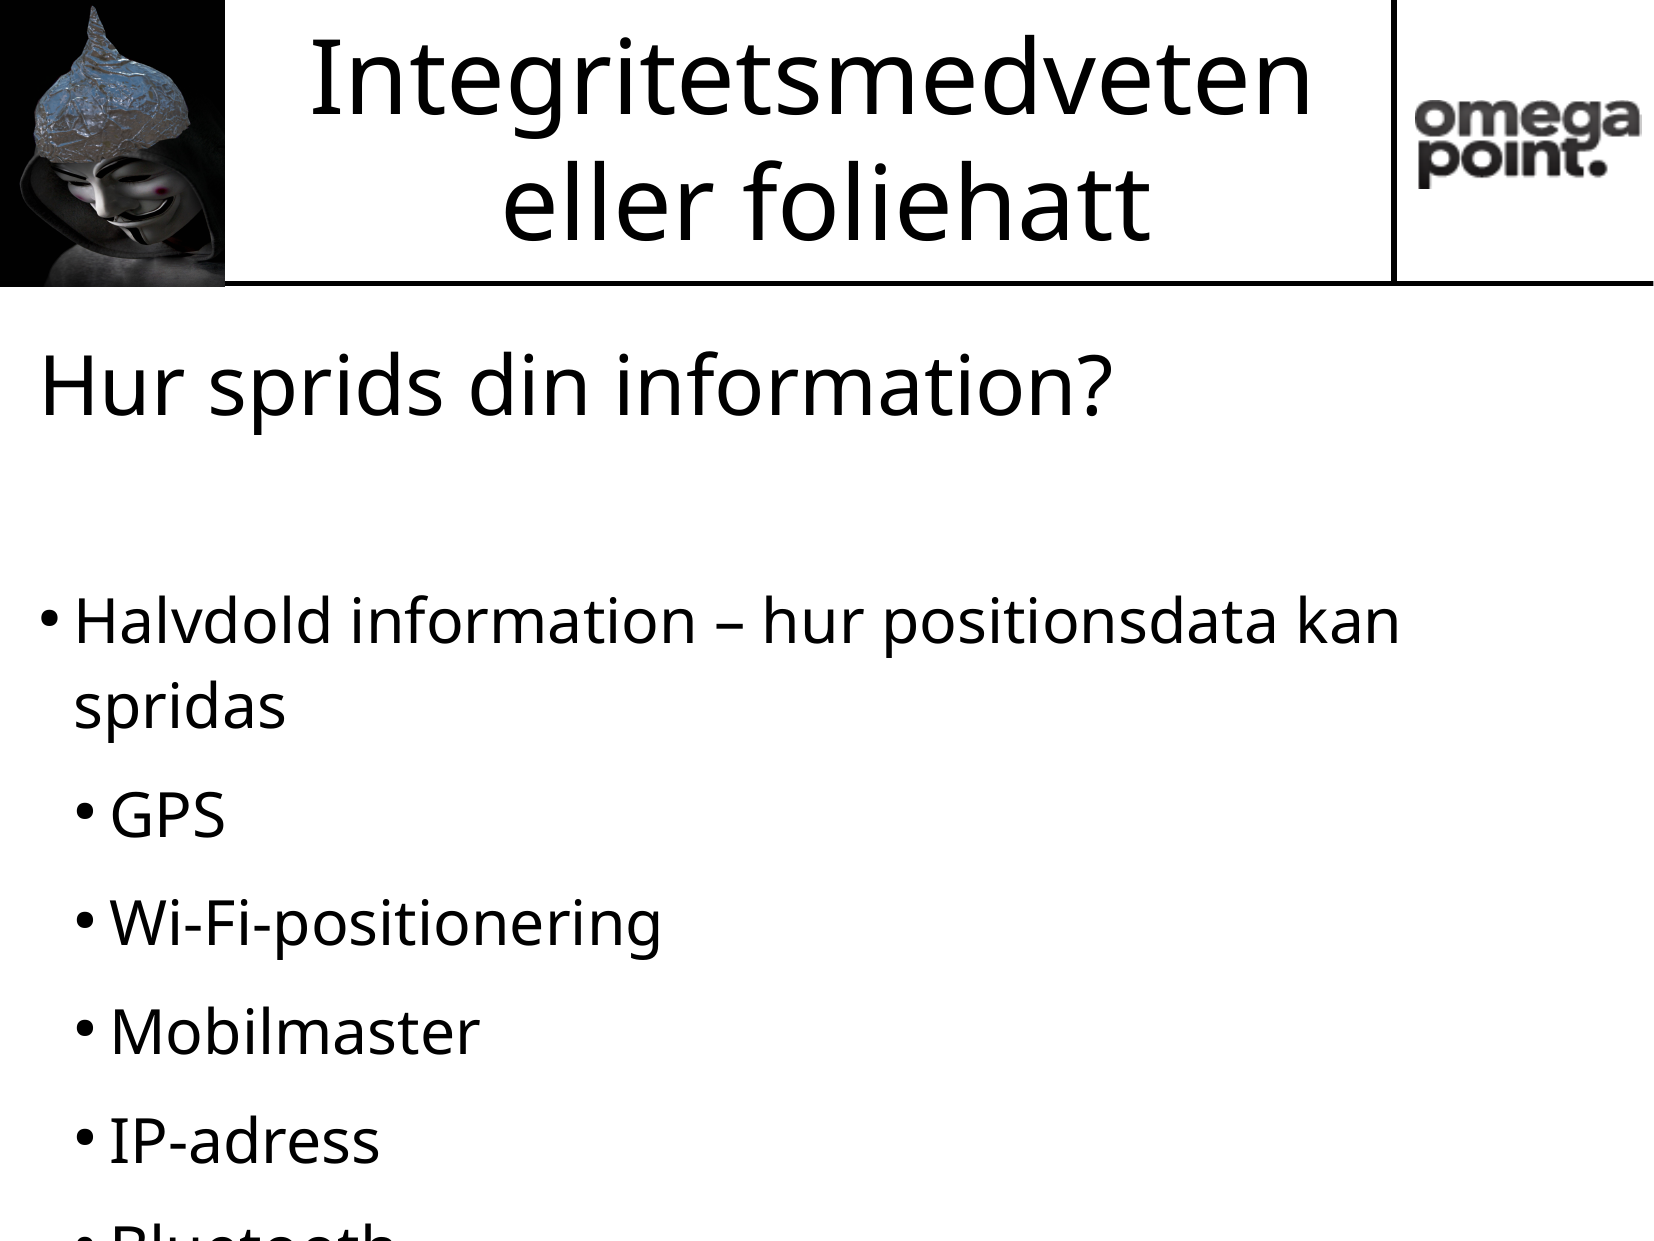

Integritetsmedveten
eller foliehatt
Hur sprids din information?
Halvdold information – hur positionsdata kan spridas
GPS
Wi-Fi-positionering
Mobilmaster
IP-adress
Bluetooth